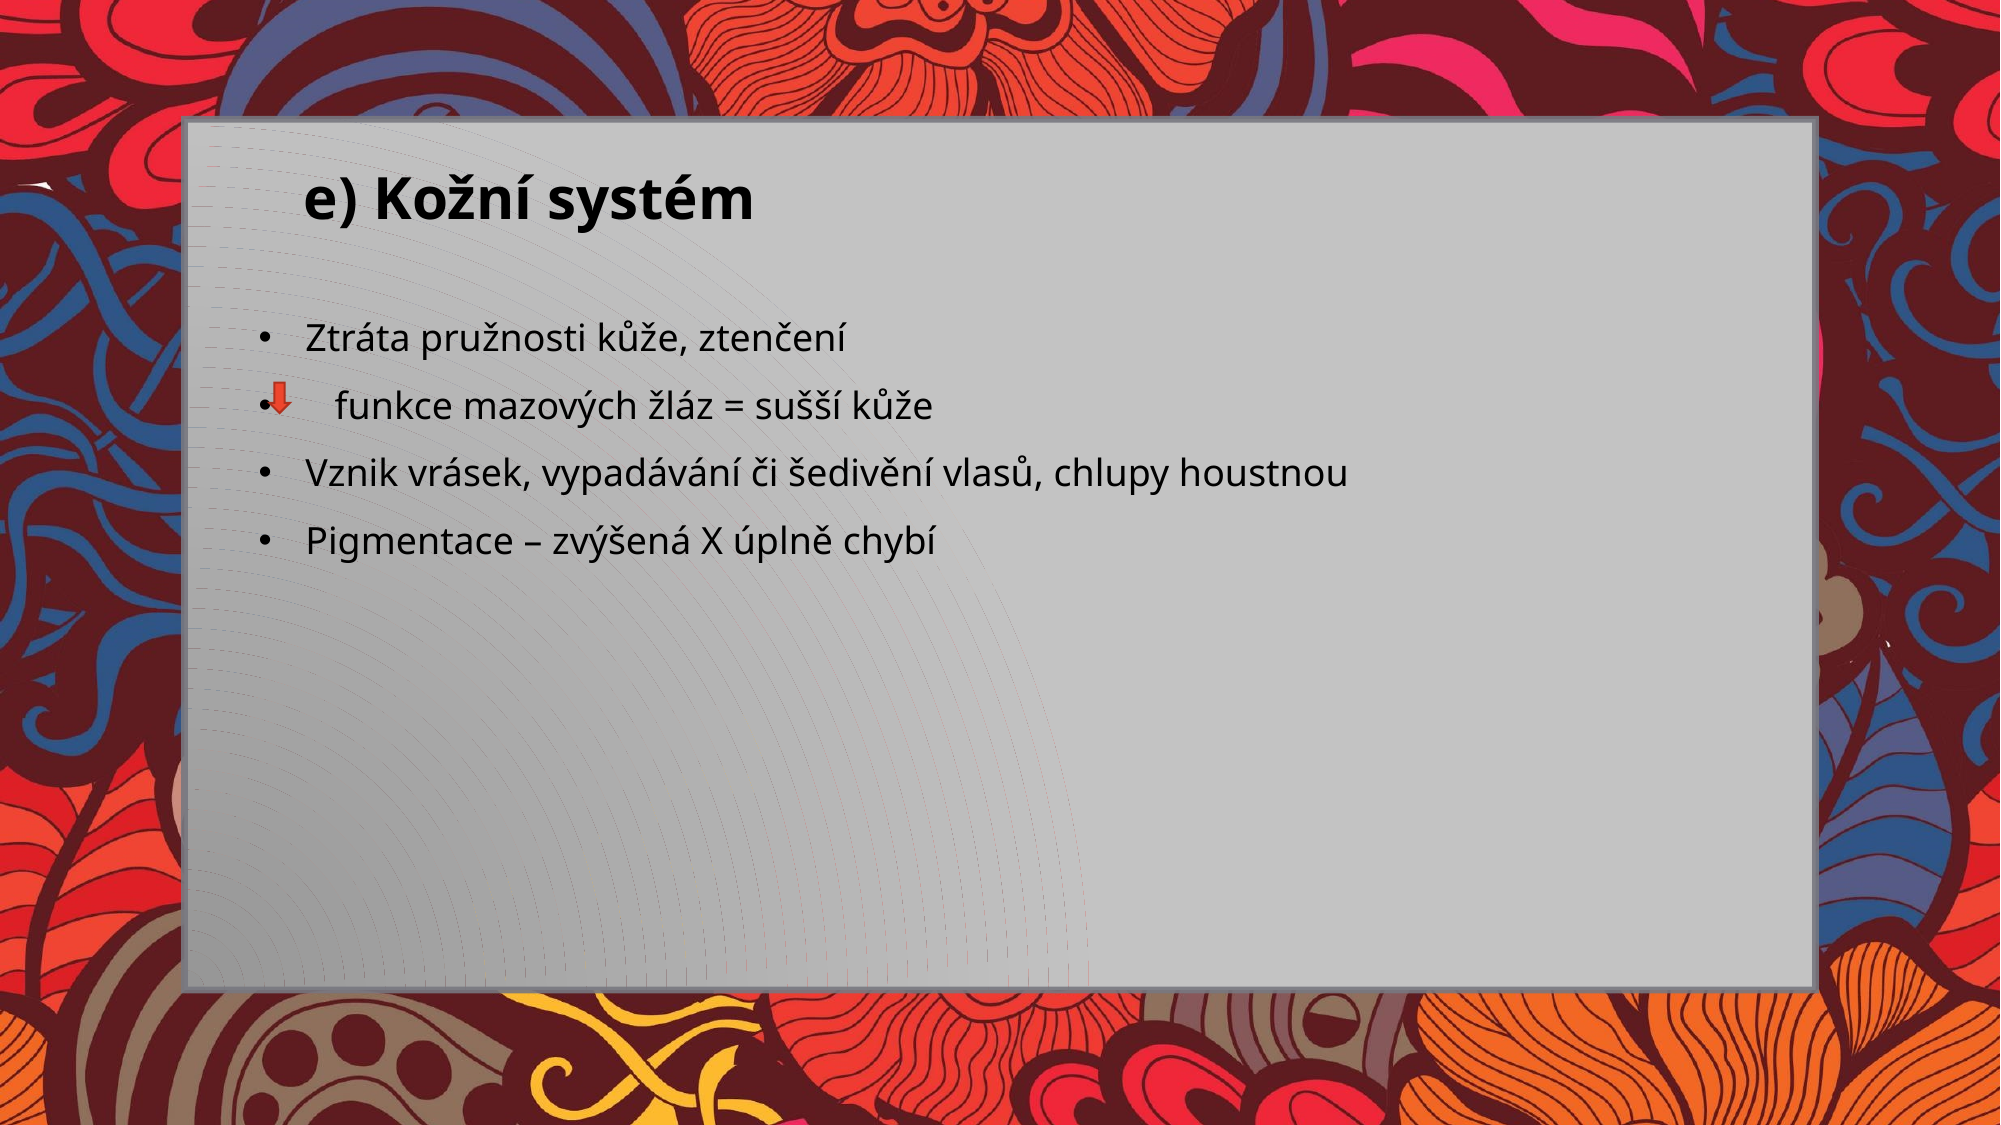

#
e) Kožní systém
Ztráta pružnosti kůže, ztenčení
 funkce mazových žláz = sušší kůže
Vznik vrásek, vypadávání či šedivění vlasů, chlupy houstnou
Pigmentace – zvýšená X úplně chybí